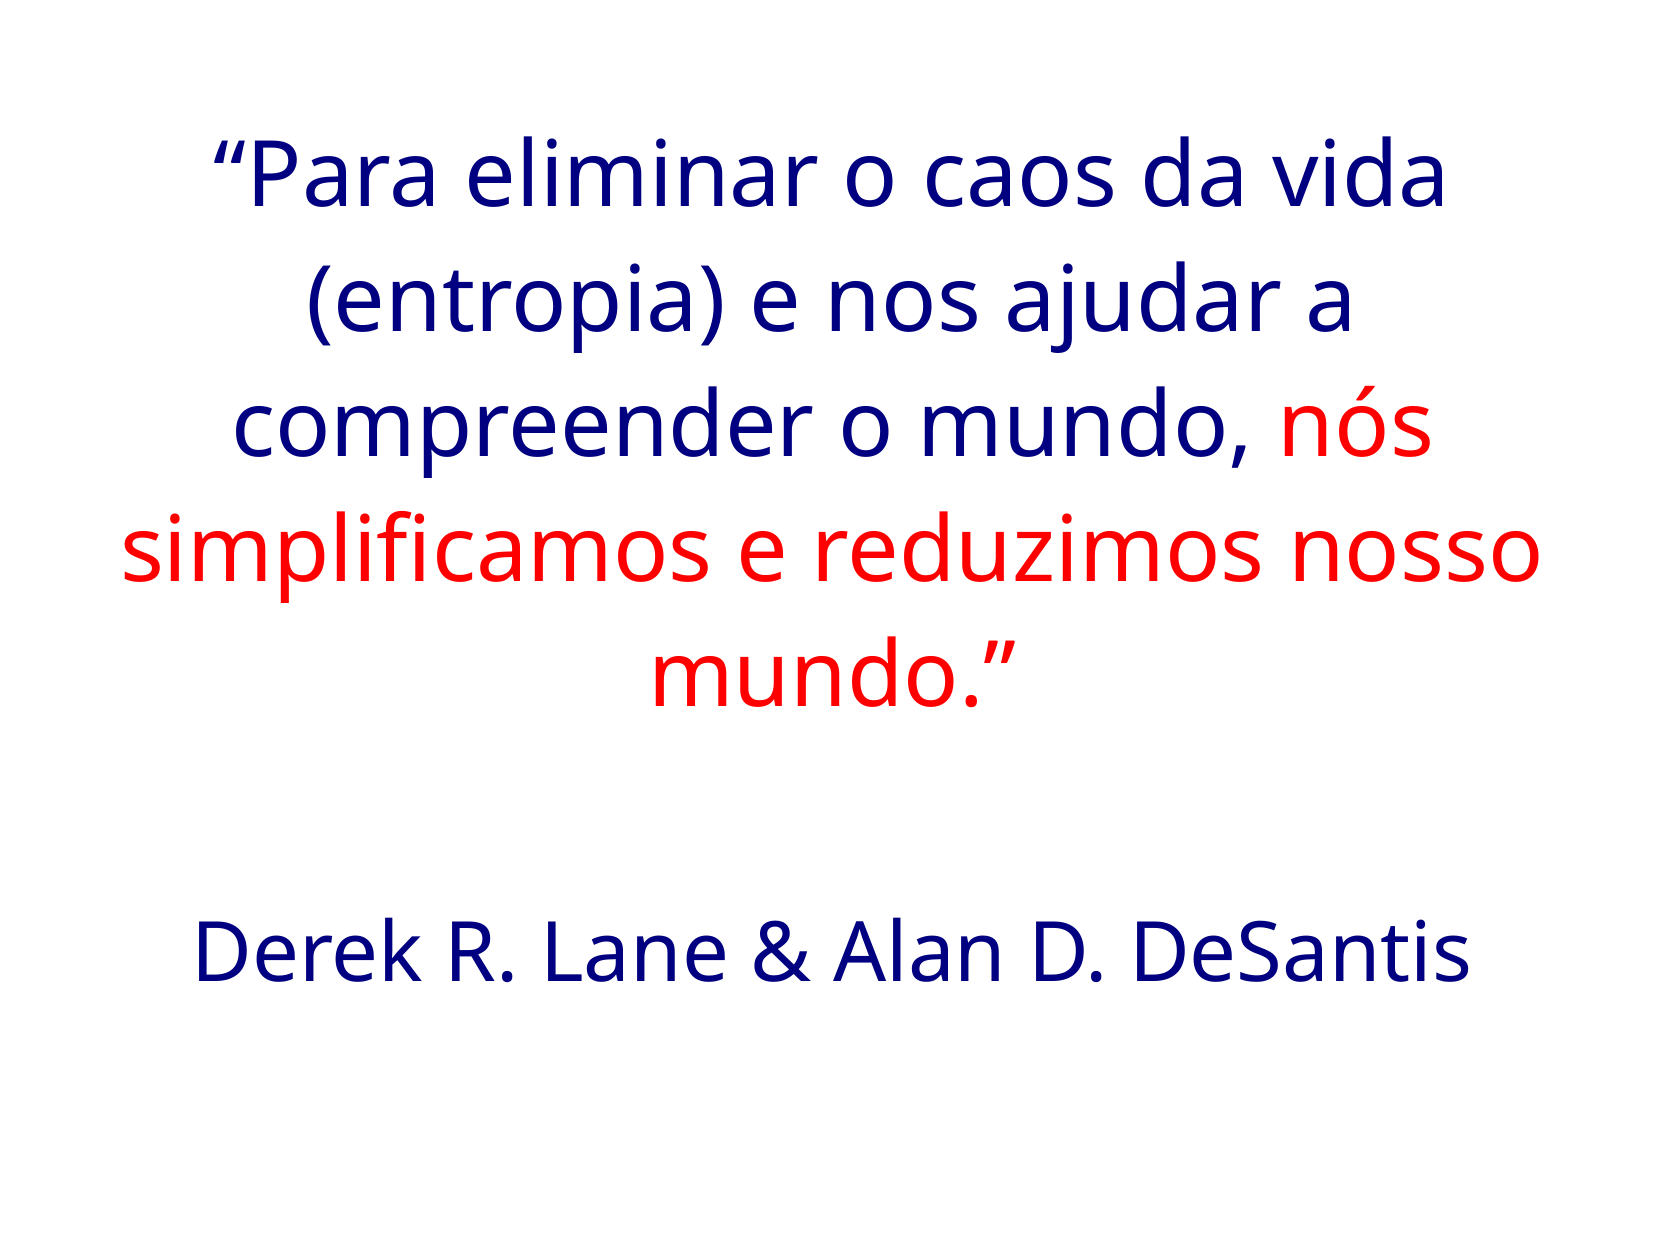

# “Para eliminar o caos da vida (entropia) e nos ajudar a compreender o mundo, nós simplificamos e reduzimos nosso mundo.”
Derek R. Lane & Alan D. DeSantis